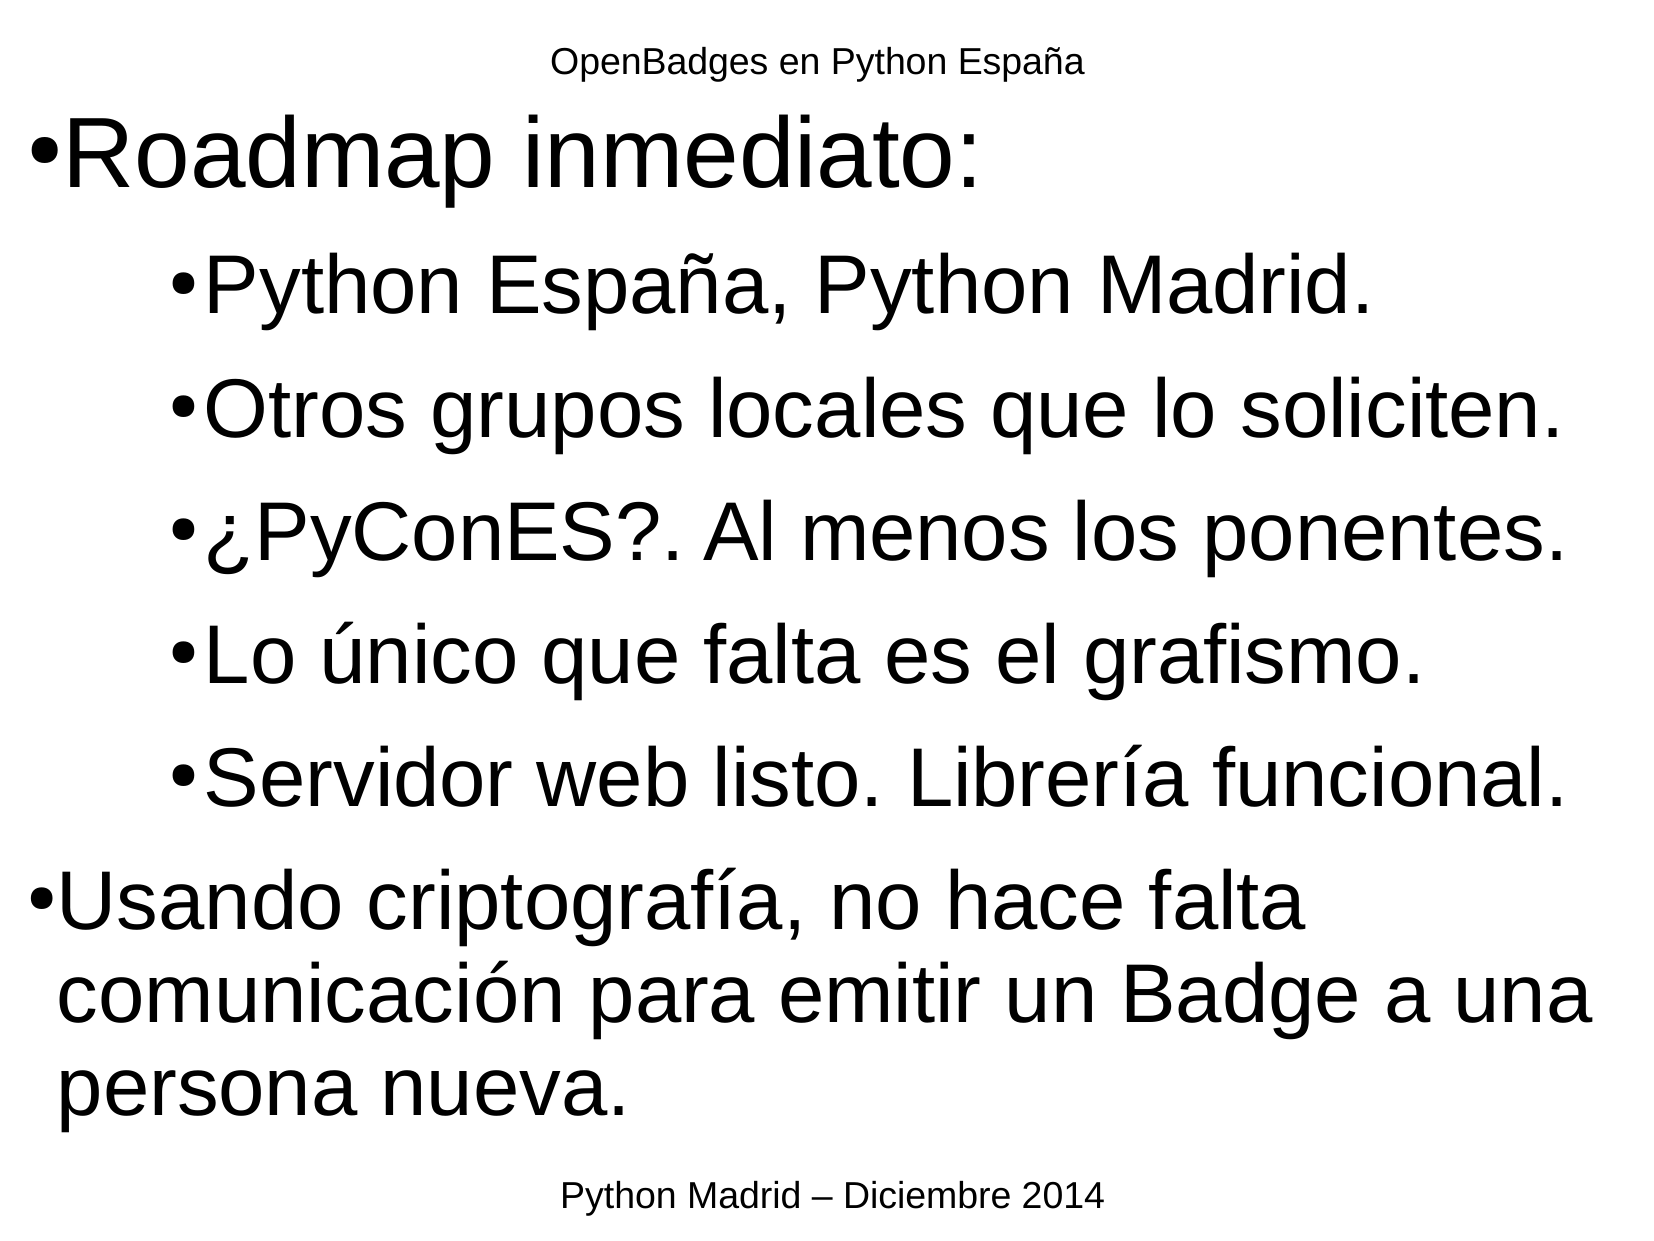

# Roadmap inmediato:
Python España, Python Madrid.
Otros grupos locales que lo soliciten.
¿PyConES?. Al menos los ponentes.
Lo único que falta es el grafismo.
Servidor web listo. Librería funcional.
Usando criptografía, no hace falta comunicación para emitir un Badge a una persona nueva.
OpenBadges en Python España
Python Madrid – Diciembre 2014